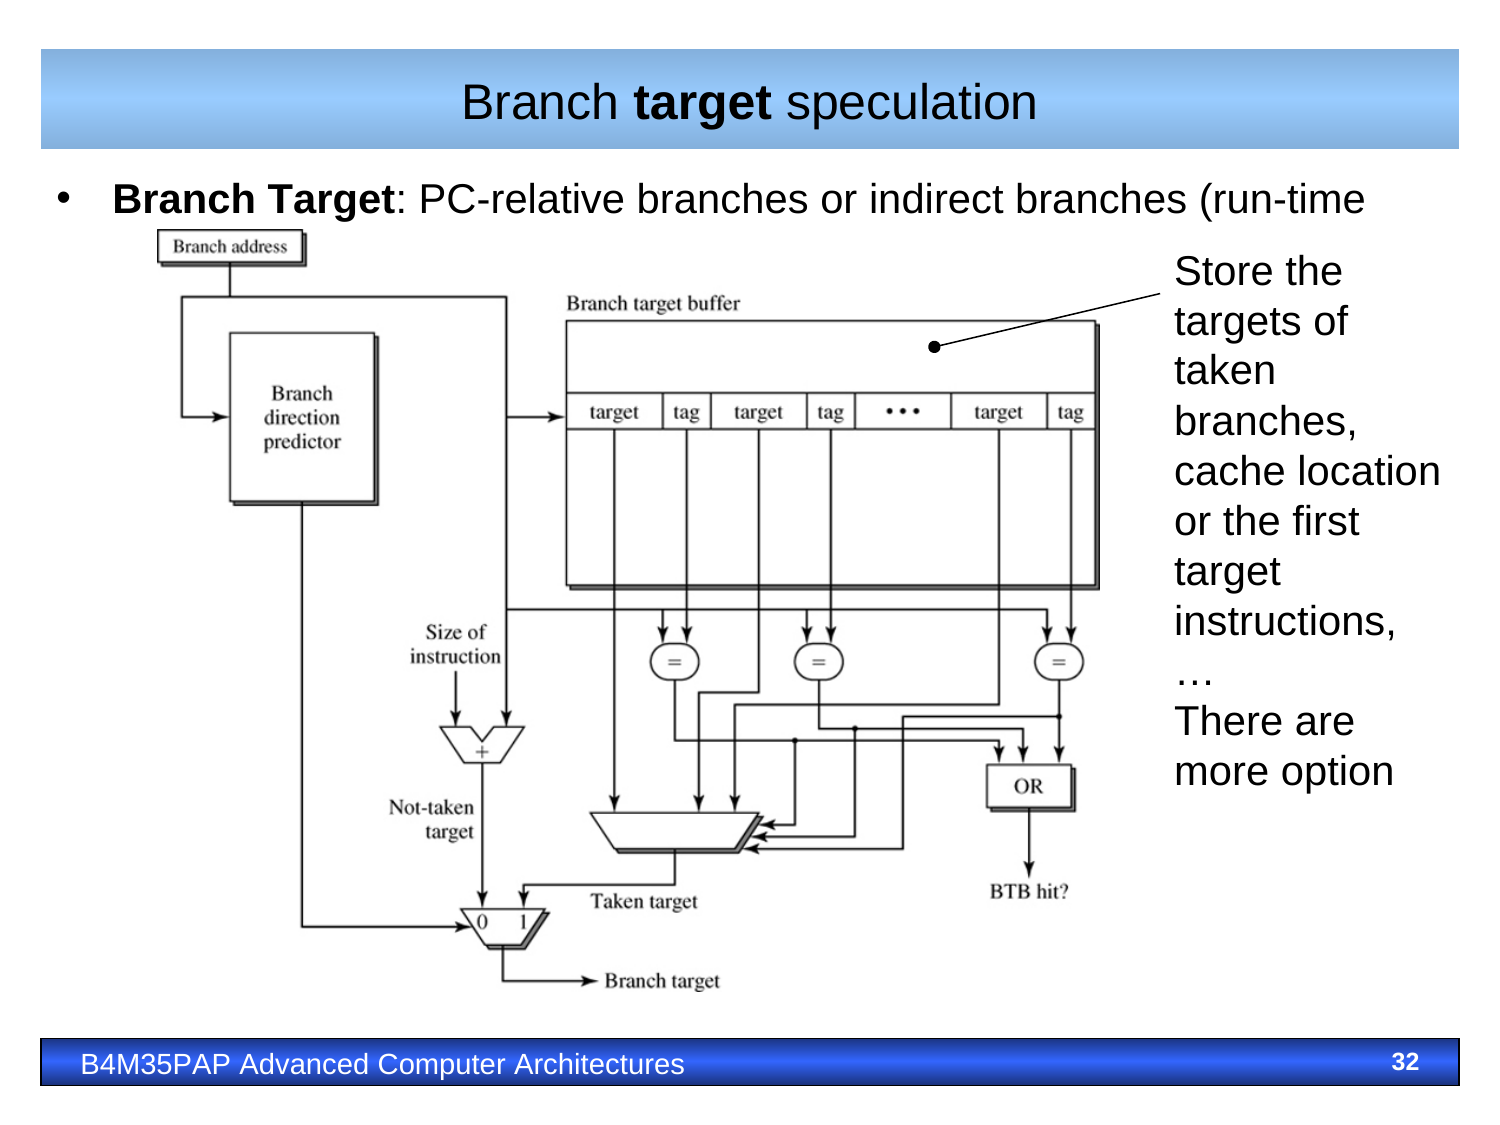

# Branch target speculation
Branch Target: PC-relative branches or indirect branches (run-time address determination)
Store the targets of taken branches, cache location or the first target instructions, …
There are more option